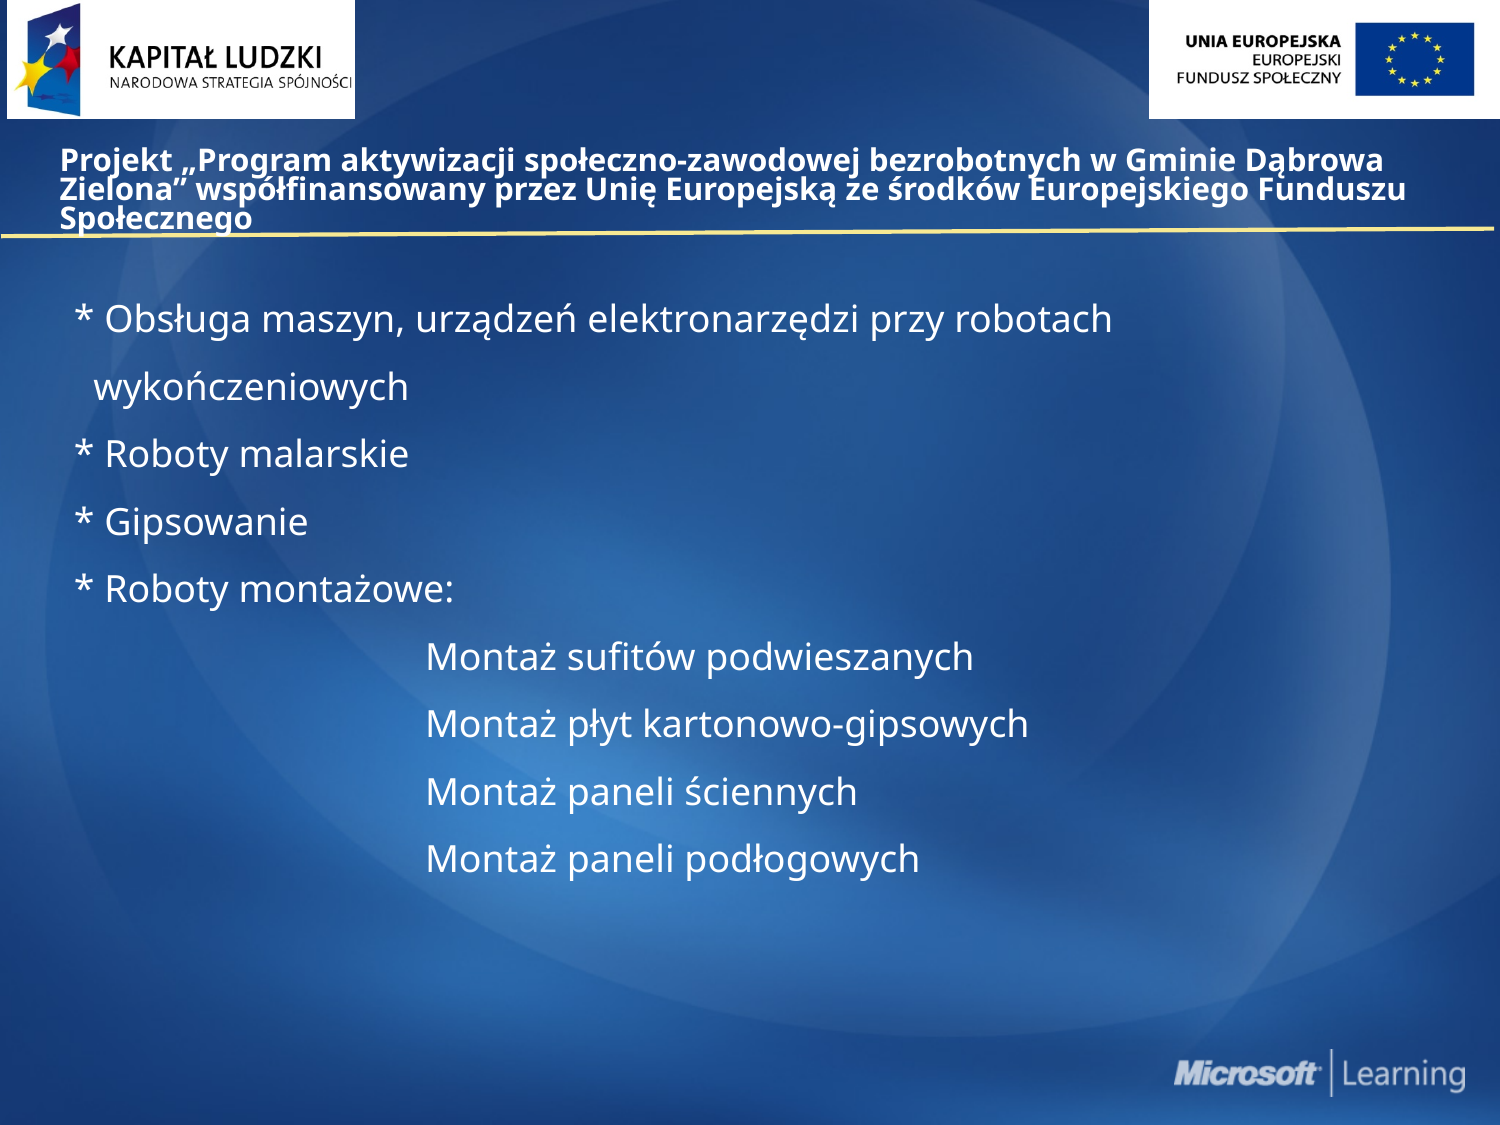

Projekt „Program aktywizacji społeczno-zawodowej bezrobotnych w Gminie Dąbrowa Zielona” współfinansowany przez Unię Europejską ze środków Europejskiego Funduszu Społecznego
* Obsługa maszyn, urządzeń elektronarzędzi przy robotach
 wykończeniowych
* Roboty malarskie
* Gipsowanie
* Roboty montażowe:
 Montaż sufitów podwieszanych
 Montaż płyt kartonowo-gipsowych
 Montaż paneli ściennych
 Montaż paneli podłogowych